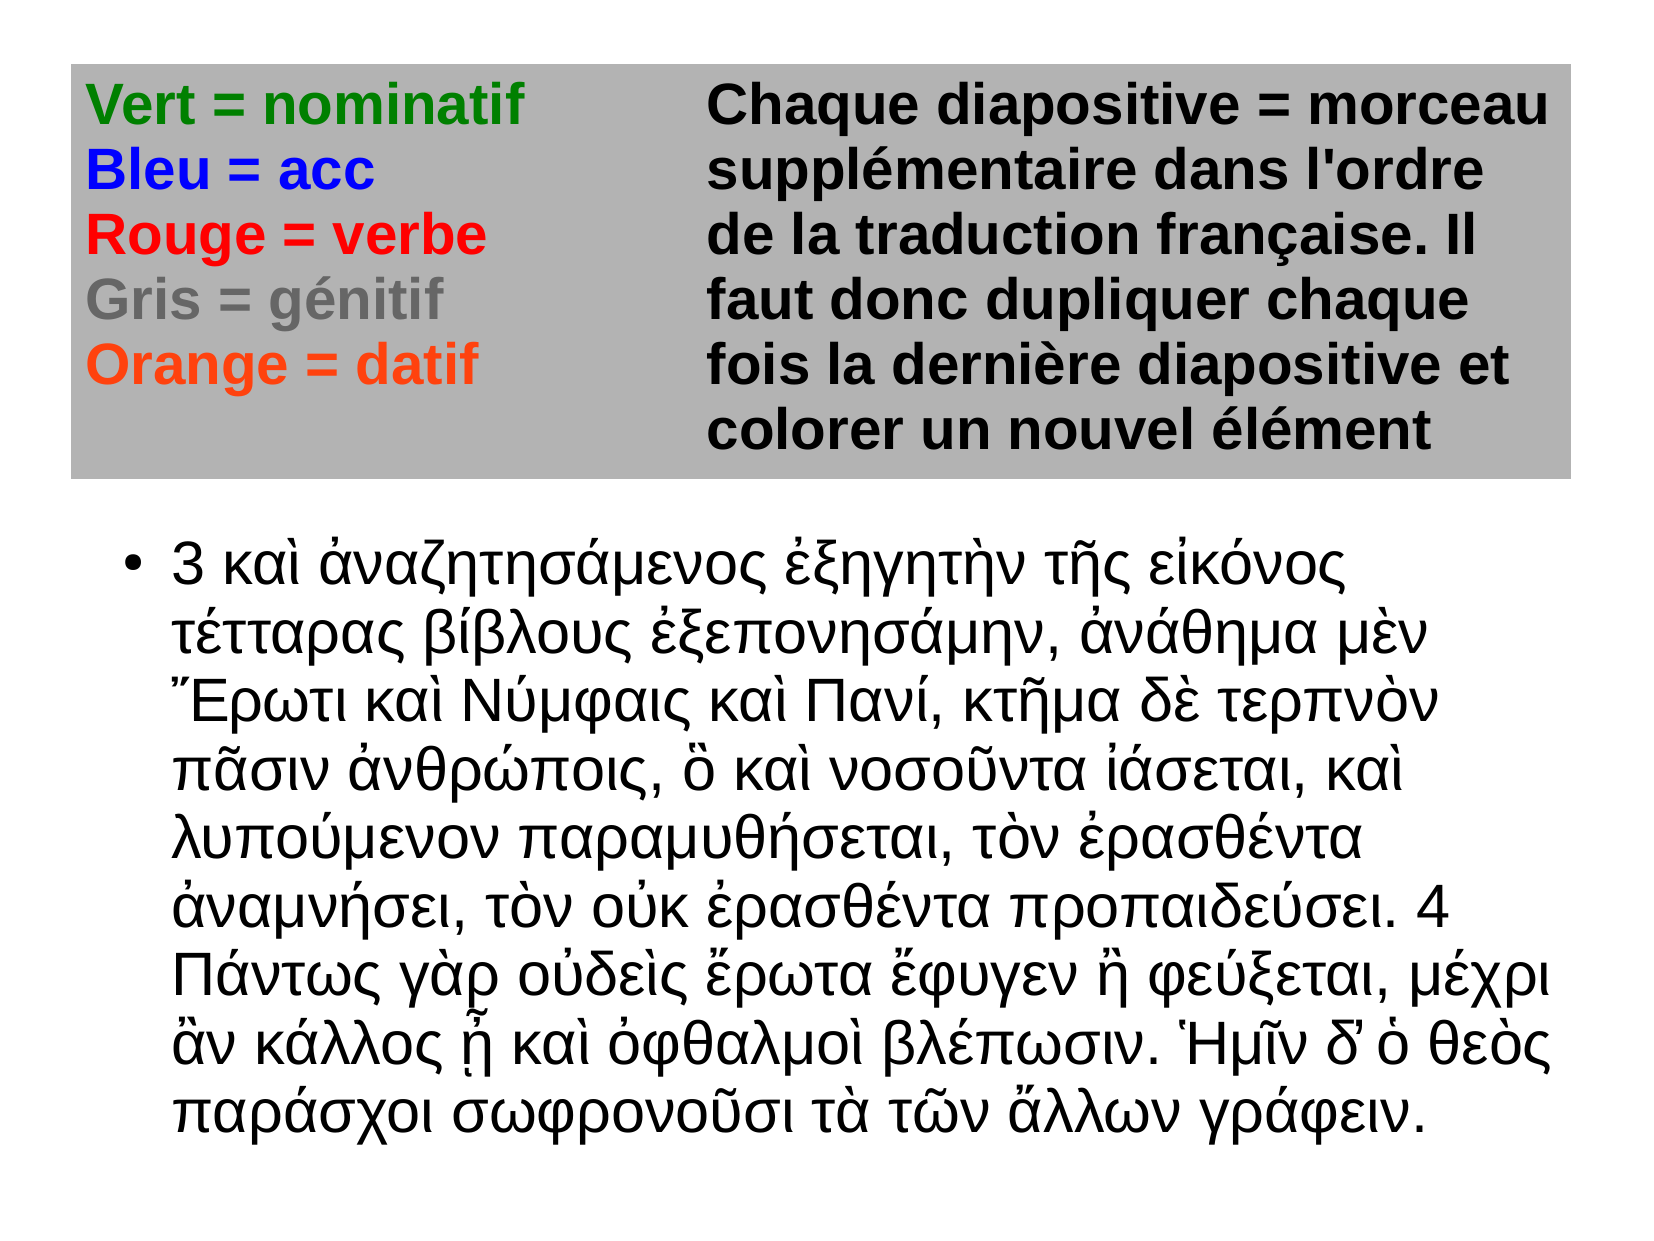

| Vert = nominatif Bleu = acc Rouge = verbe Gris = génitif Orange = datif | Chaque diapositive = morceau supplémentaire dans l'ordre de la traduction française. Il faut donc dupliquer chaque fois la dernière diapositive et colorer un nouvel élément |
| --- | --- |
# 3 καὶ ἀναζητησάμενος ἐξηγητὴν τῆς εἰκόνος τέτταρας βίβλους ἐξεπονησάμην, ἀνάθημα μὲν Ἔρωτι καὶ Νύμφαις καὶ Πανί, κτῆμα δὲ τερπνὸν πᾶσιν ἀνθρώποις, ὃ καὶ νοσοῦντα ἰάσεται, καὶ λυπούμενον παραμυθήσεται, τὸν ἐρασθέντα ἀναμνήσει, τὸν οὐκ ἐρασθέντα προπαιδεύσει. 4 Πάντως γὰρ οὐδεὶς ἔρωτα ἔφυγεν ἢ φεύξεται, μέχρι ἂν κάλλος ᾖ καὶ ὀφθαλμοὶ βλέπωσιν. Ἡμῖν δ̓ ὁ θεὸς παράσχοι σωφρονοῦσι τὰ τῶν ἄλλων γράφειν.